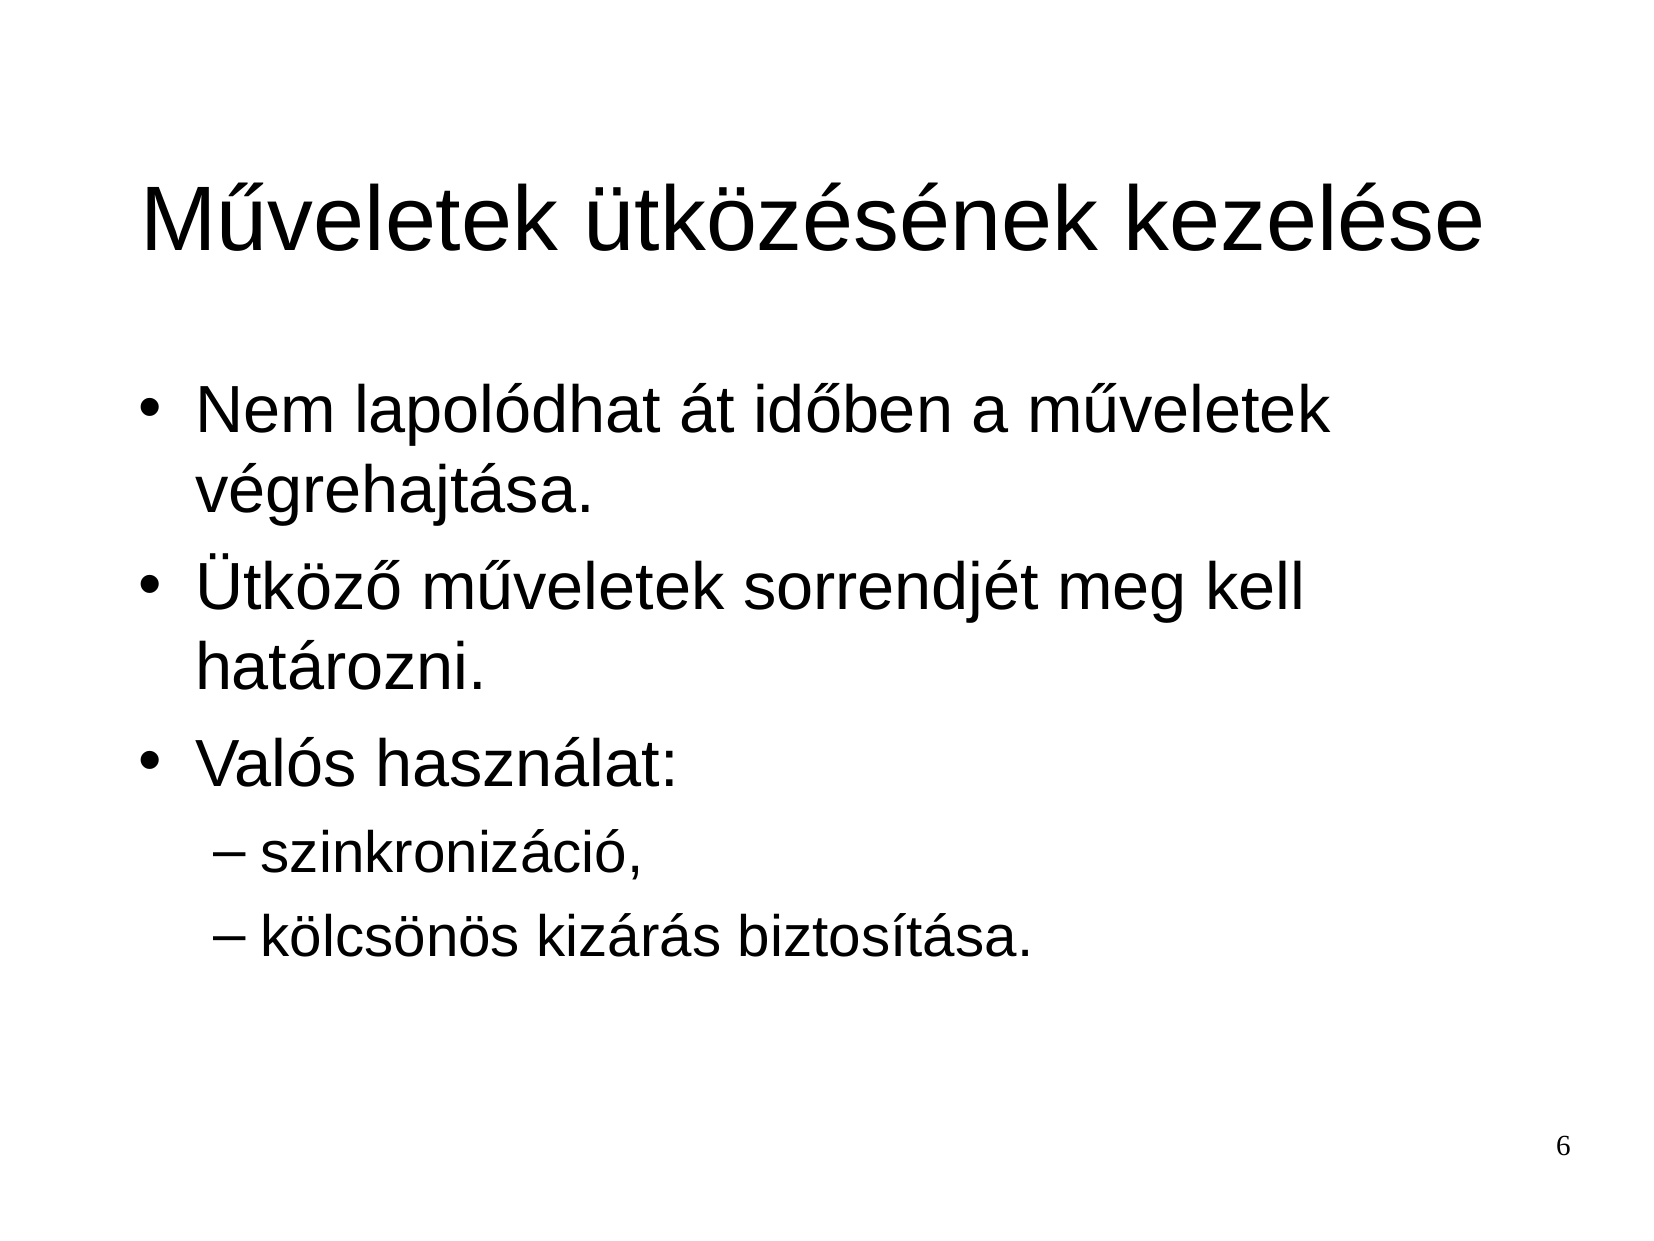

# Műveletek ütközésének kezelése
Nem lapolódhat át időben a műveletek végrehajtása.
Ütköző műveletek sorrendjét meg kell határozni.
Valós használat:
szinkronizáció,
kölcsönös kizárás biztosítása.
6